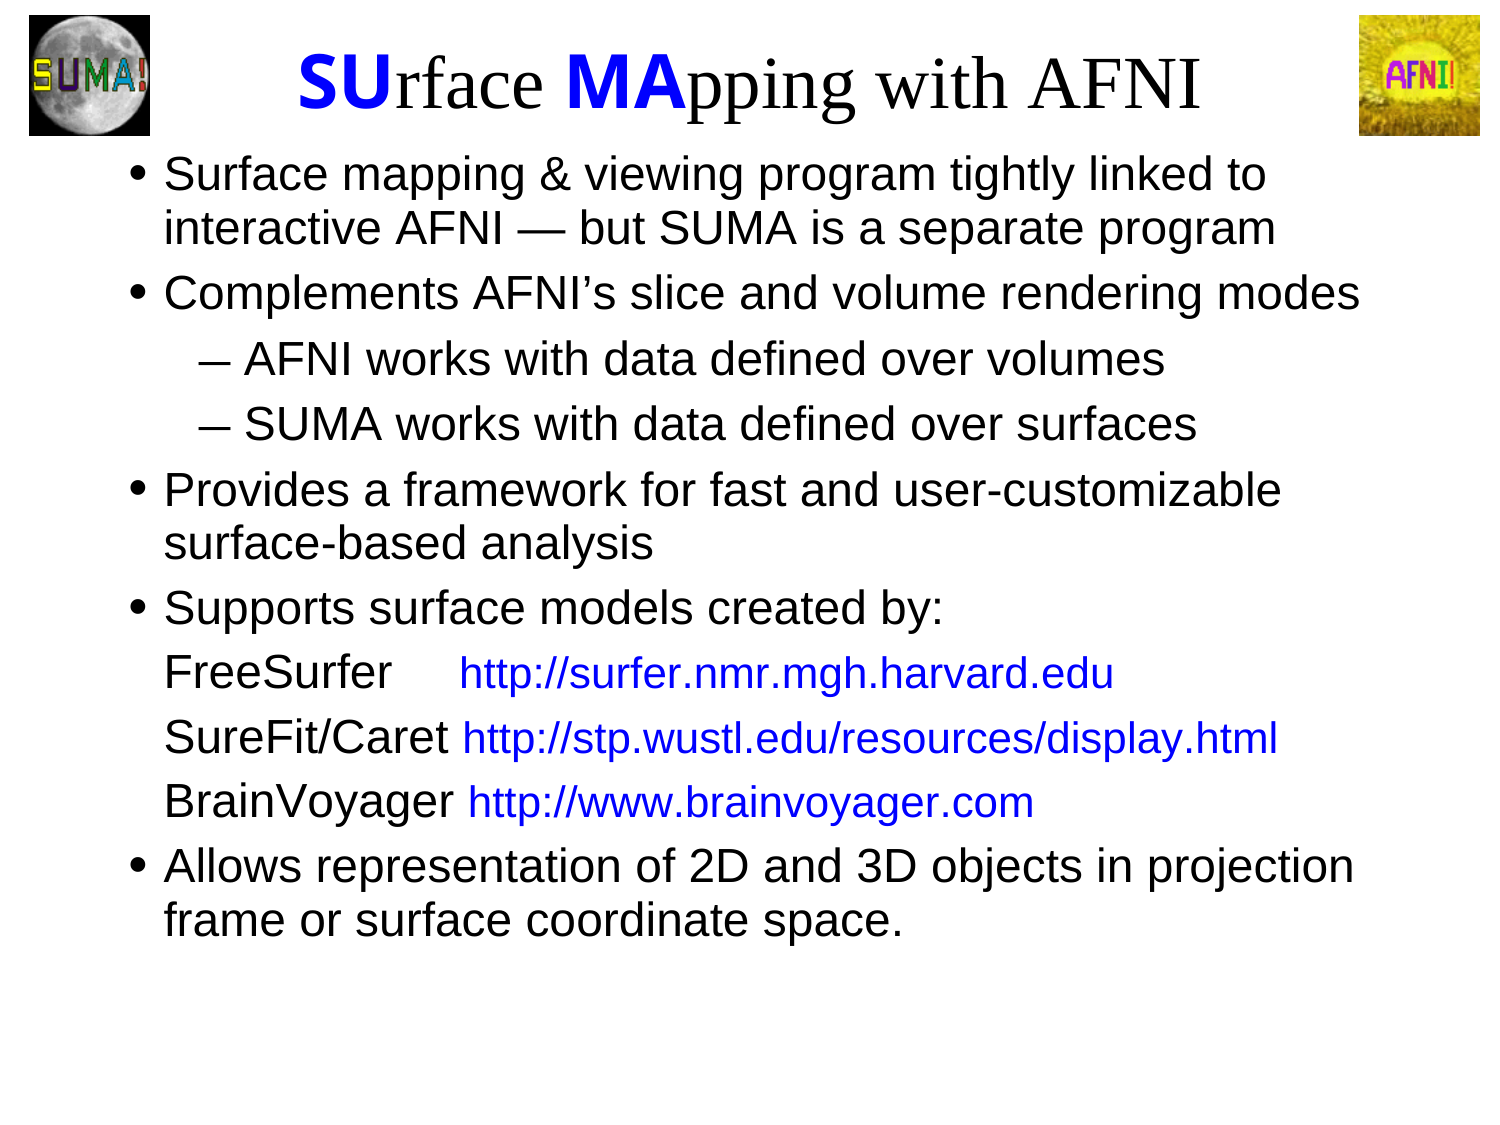

# SUrface MApping with AFNI
Surface mapping & viewing program tightly linked to interactive AFNI — but SUMA is a separate program
Complements AFNI’s slice and volume rendering modes
AFNI works with data defined over volumes
SUMA works with data defined over surfaces
Provides a framework for fast and user-customizable surface-based analysis
Supports surface models created by:
	FreeSurfer http://surfer.nmr.mgh.harvard.edu
	SureFit/Caret http://stp.wustl.edu/resources/display.html
	BrainVoyager http://www.brainvoyager.com
Allows representation of 2D and 3D objects in projection frame or surface coordinate space.